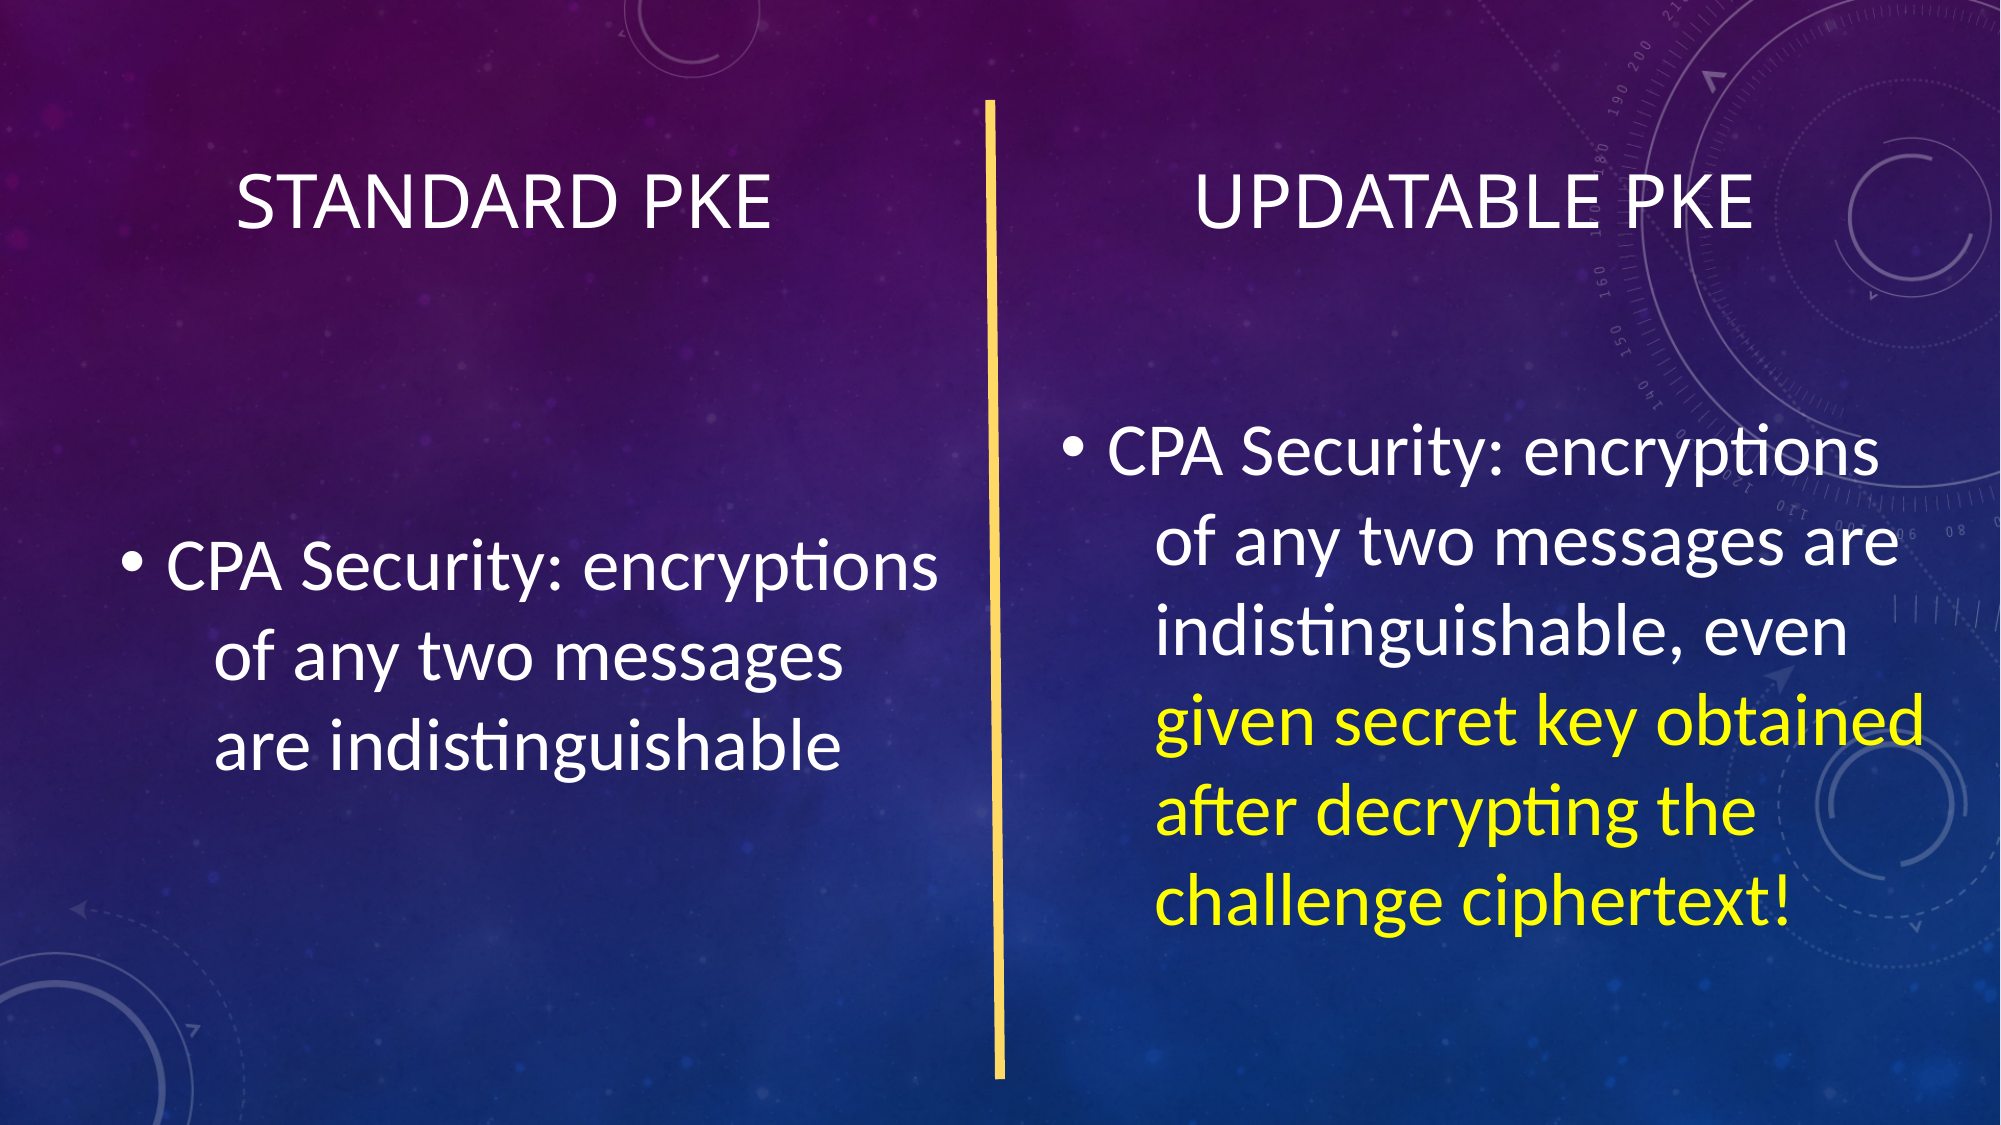

# Standard PKE
updatable PKE
CPA Security: encryptions of any two messages are indistinguishable
CPA Security: encryptions of any two messages are indistinguishable, even given secret key obtained after decrypting the challenge ciphertext!